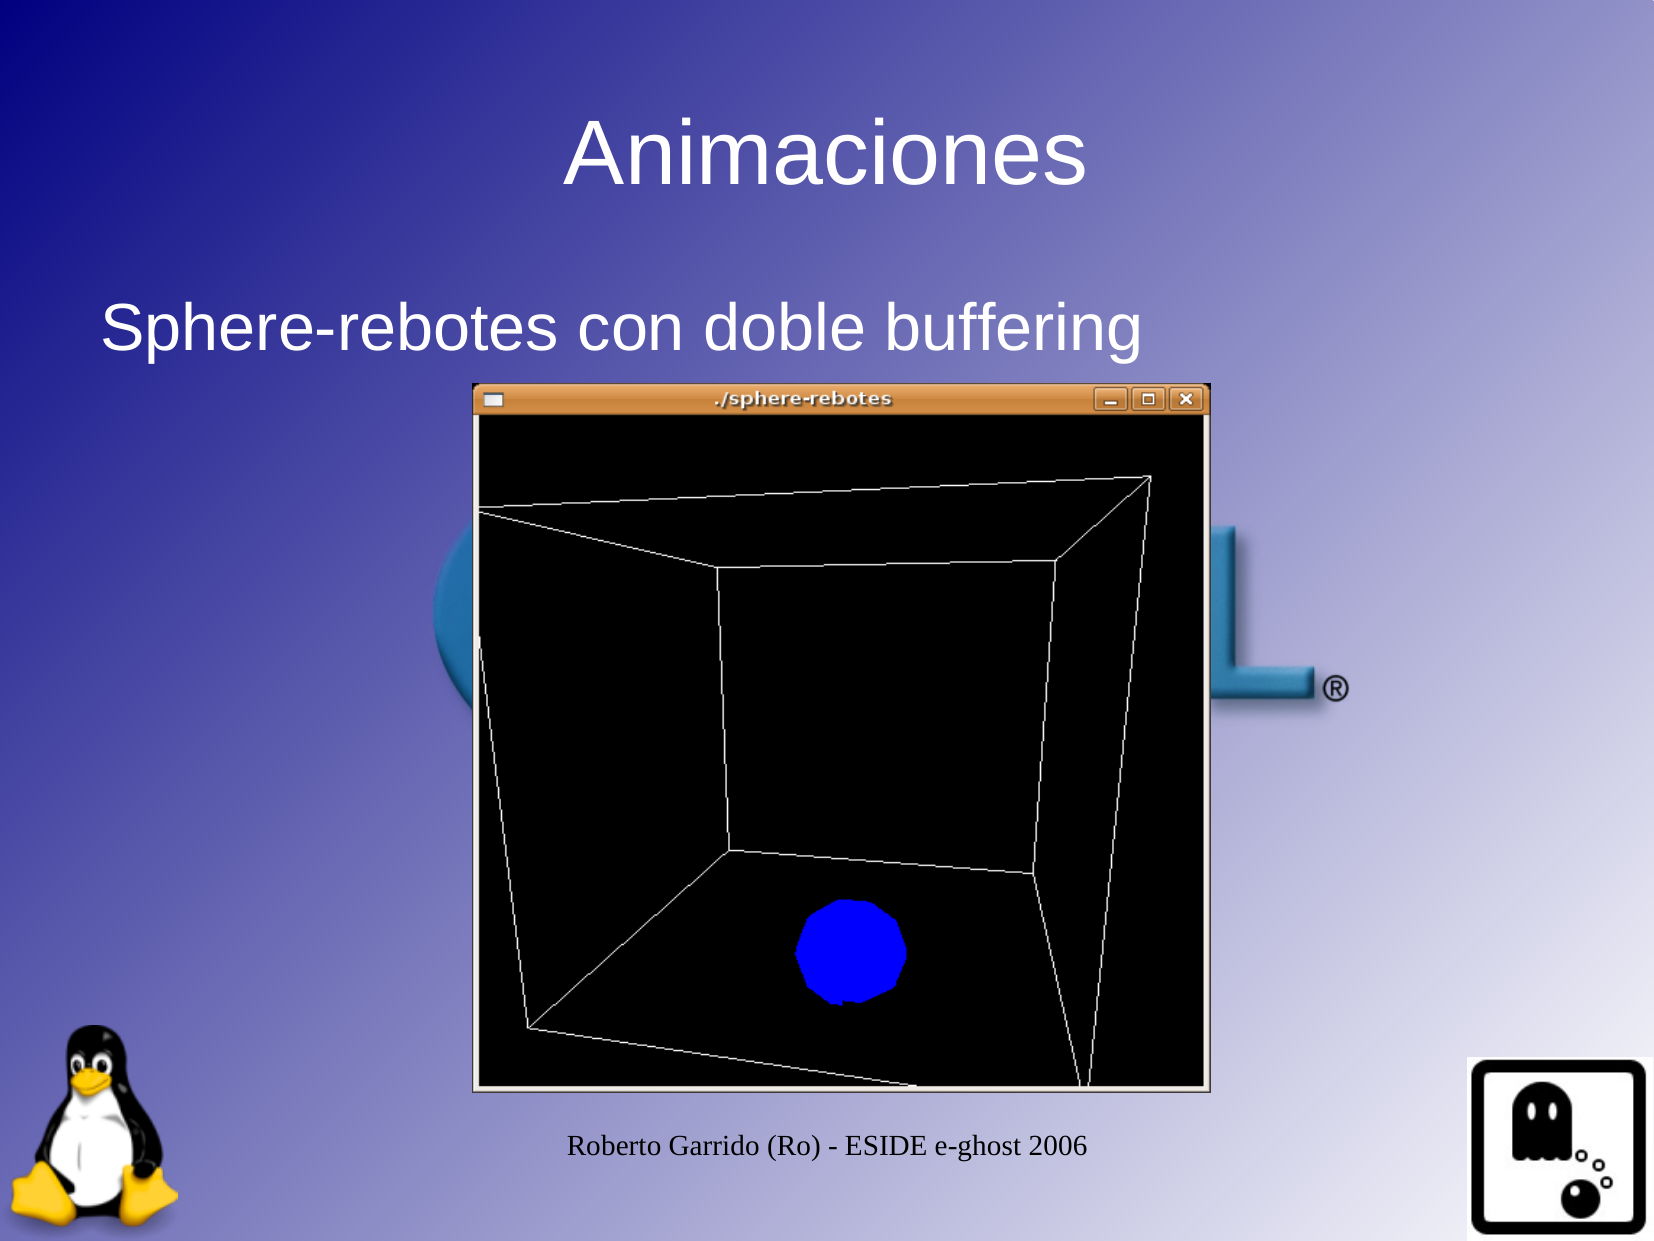

# Animaciones
Sphere-rebotes con doble buffering
Roberto Garrido (Ro) - ESIDE e-ghost 2006